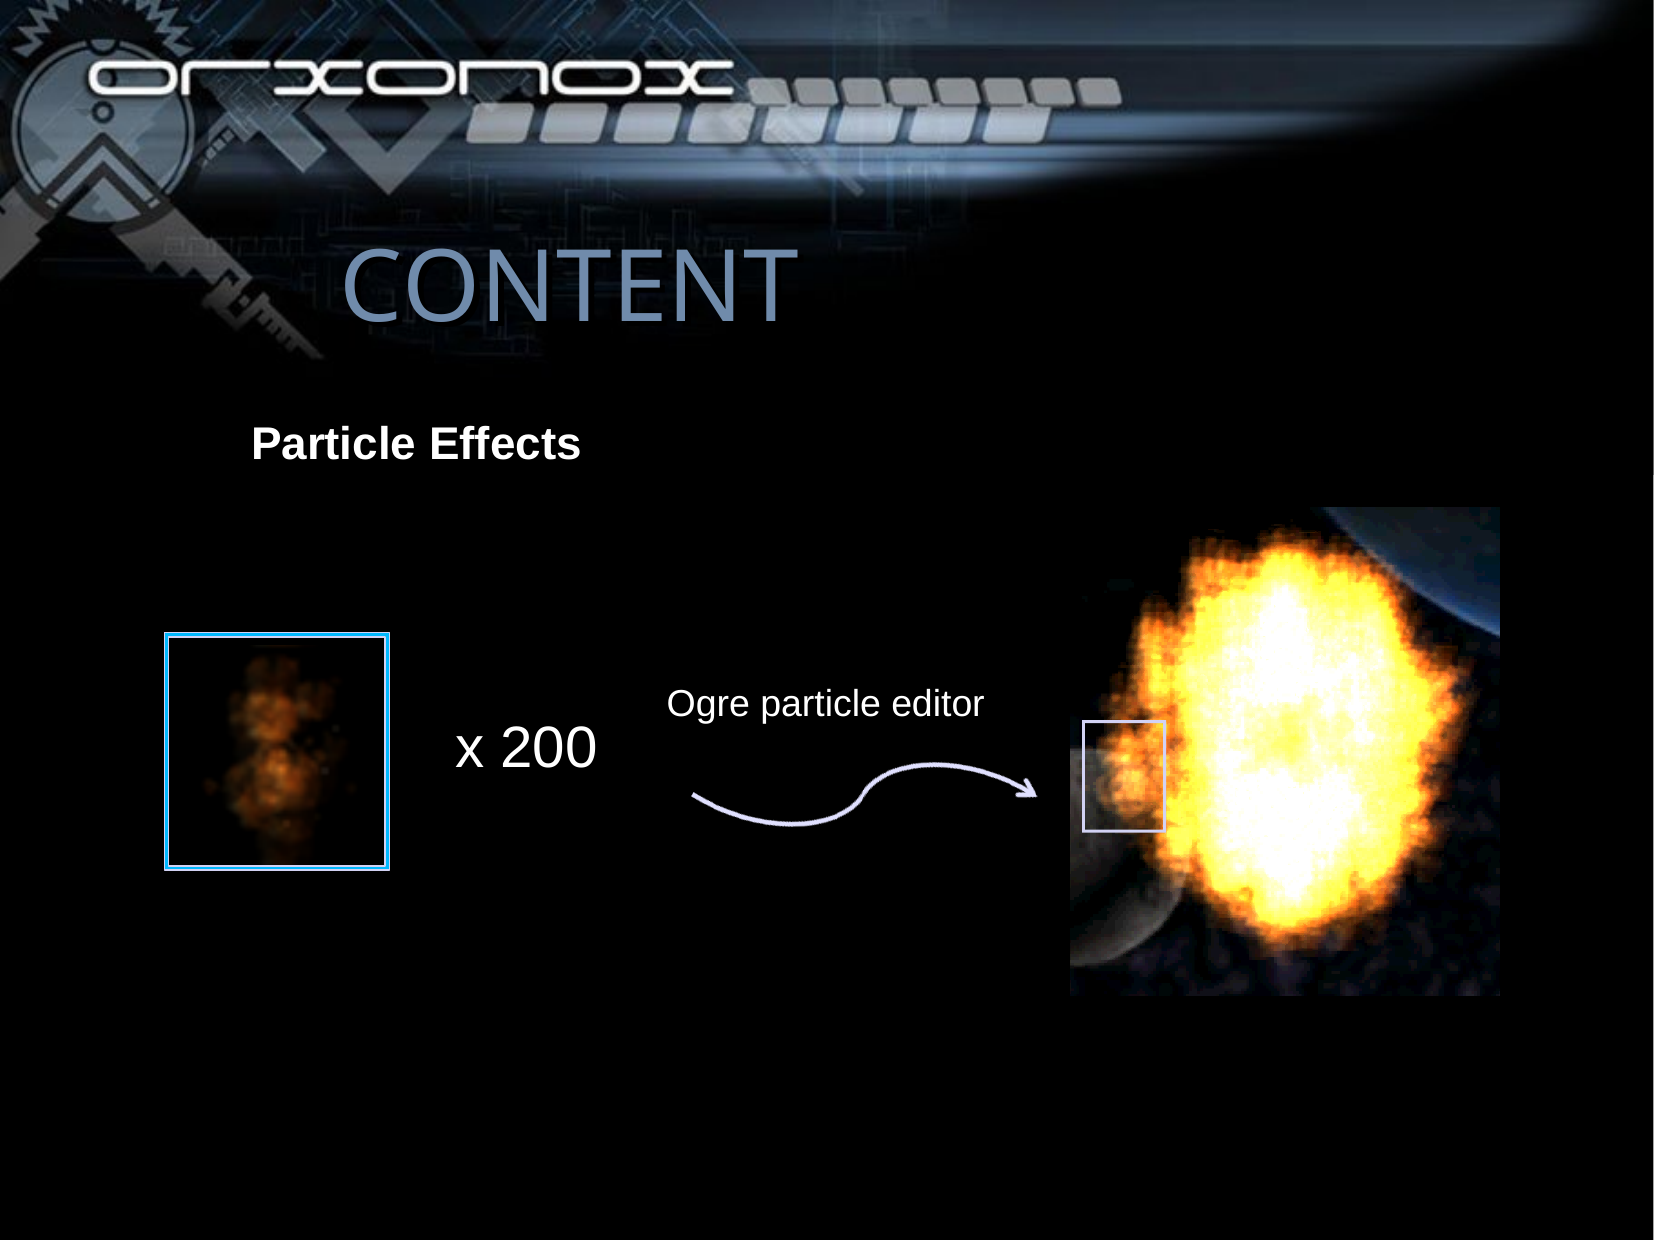

CONTENT
Particle Effects
Ogre particle editor
x 200